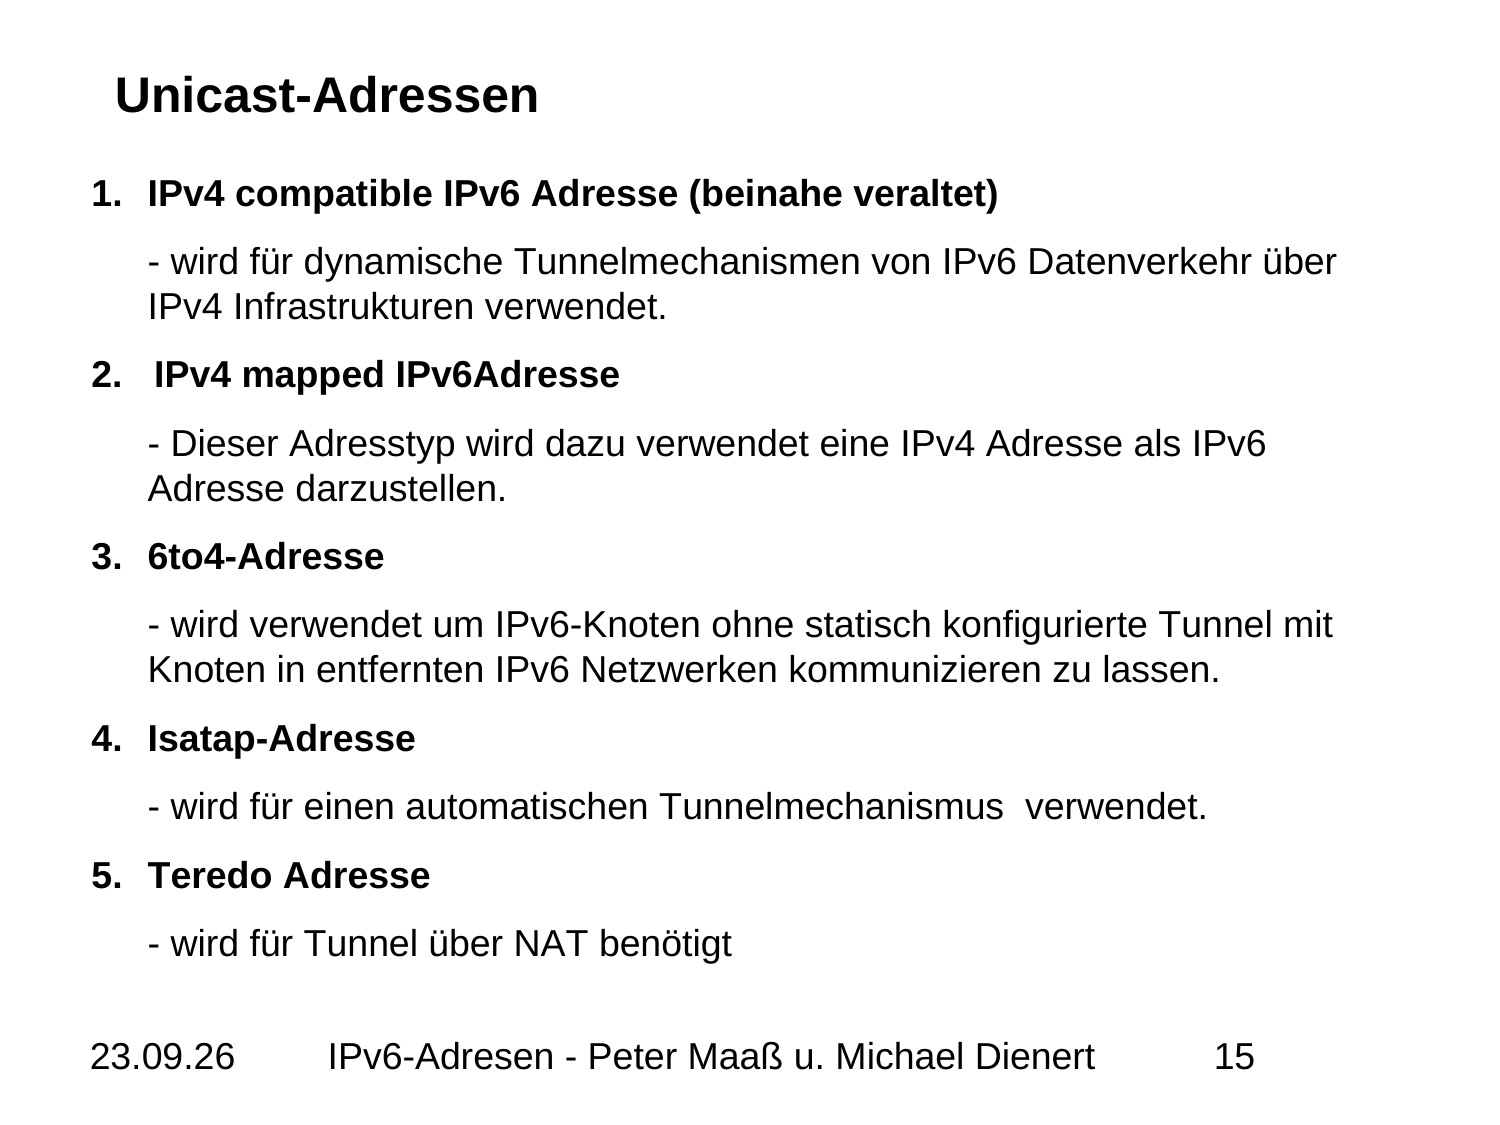

Unicast-Adressen
IPv4 compatible IPv6 Adresse (beinahe veraltet)
	- wird für dynamische Tunnelmechanismen von IPv6 Datenverkehr über IPv4 Infrastrukturen verwendet.
2. IPv4 mapped IPv6Adresse
	- Dieser Adresstyp wird dazu verwendet eine IPv4 Adresse als IPv6 Adresse darzustellen.
6to4-Adresse
	- wird verwendet um IPv6-Knoten ohne statisch konfigurierte Tunnel mit Knoten in entfernten IPv6 Netzwerken kommunizieren zu lassen.
Isatap-Adresse
	- wird für einen automatischen Tunnelmechanismus verwendet.
Teredo Adresse
	- wird für Tunnel über NAT benötigt
IPv6-Adresen - Peter Maaß u. Michael Dienert
15